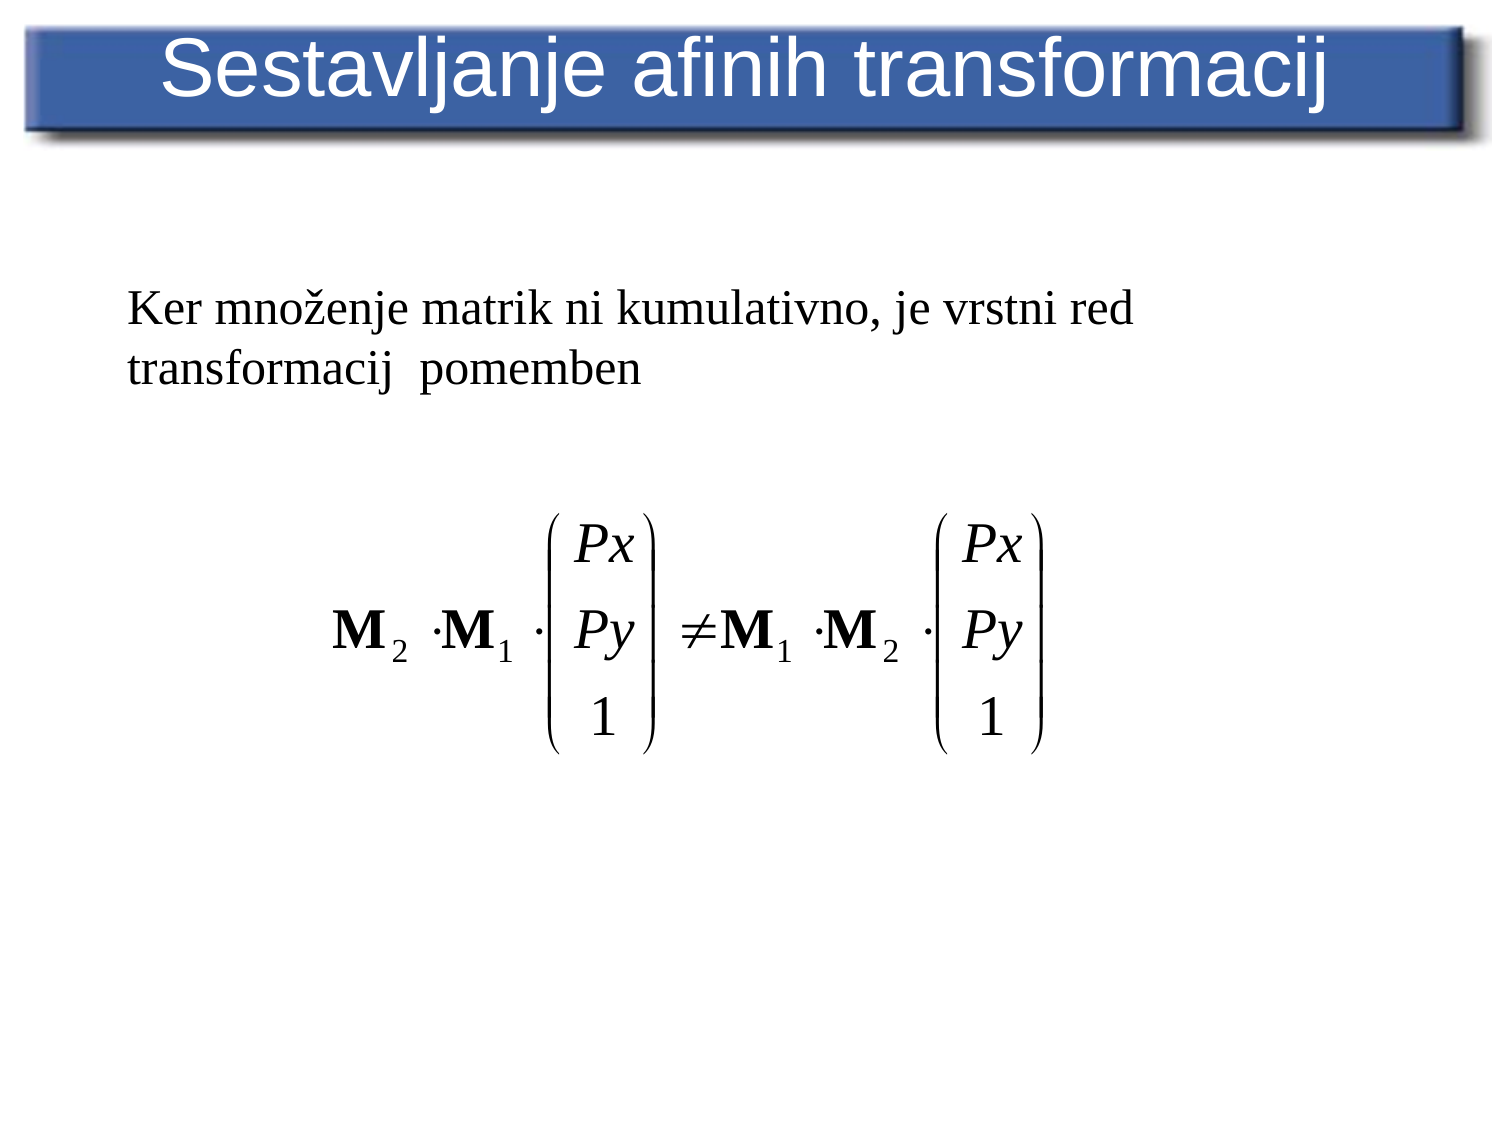

Sestavljanje afinih transformacij
Ker množenje matrik ni kumulativno, je vrstni red transformacij pomemben